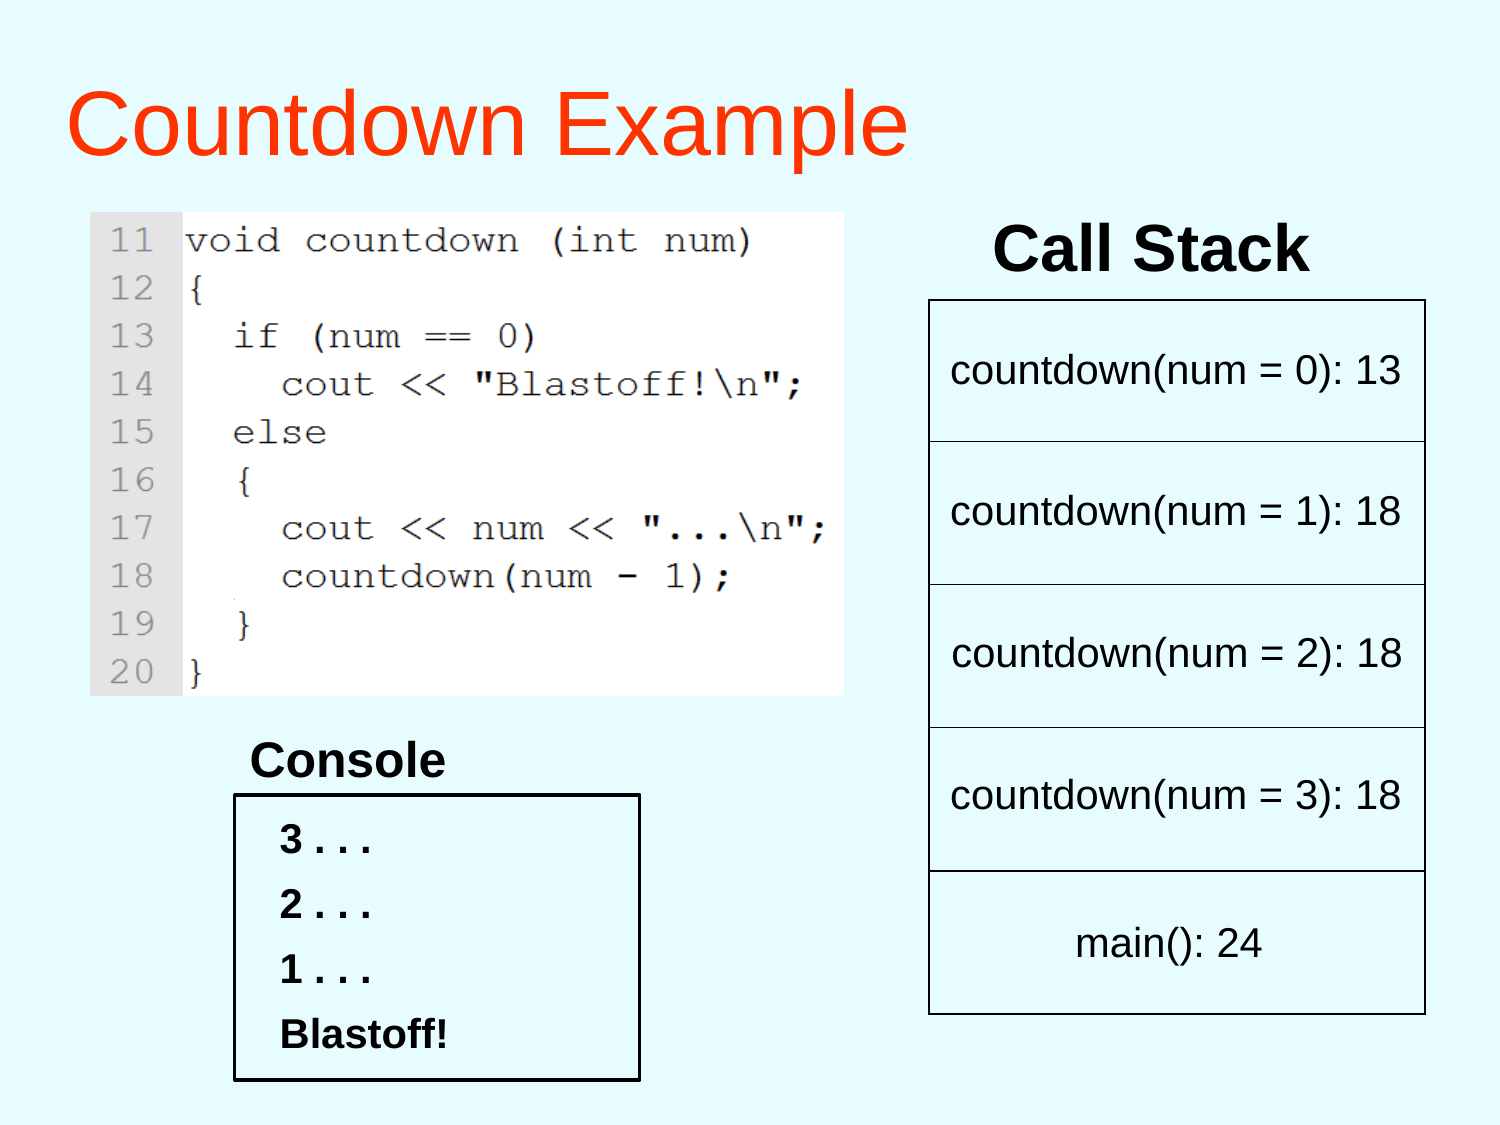

# Countdown Example
Call Stack
| |
| --- |
| |
| |
| |
| |
countdown(num = 0): 13
countdown(num = 1): 18
countdown(num = 2): 18
Console
countdown(num = 3): 18
3 . . .
2 . . .
main(): 24
1 . . .
Blastoff!